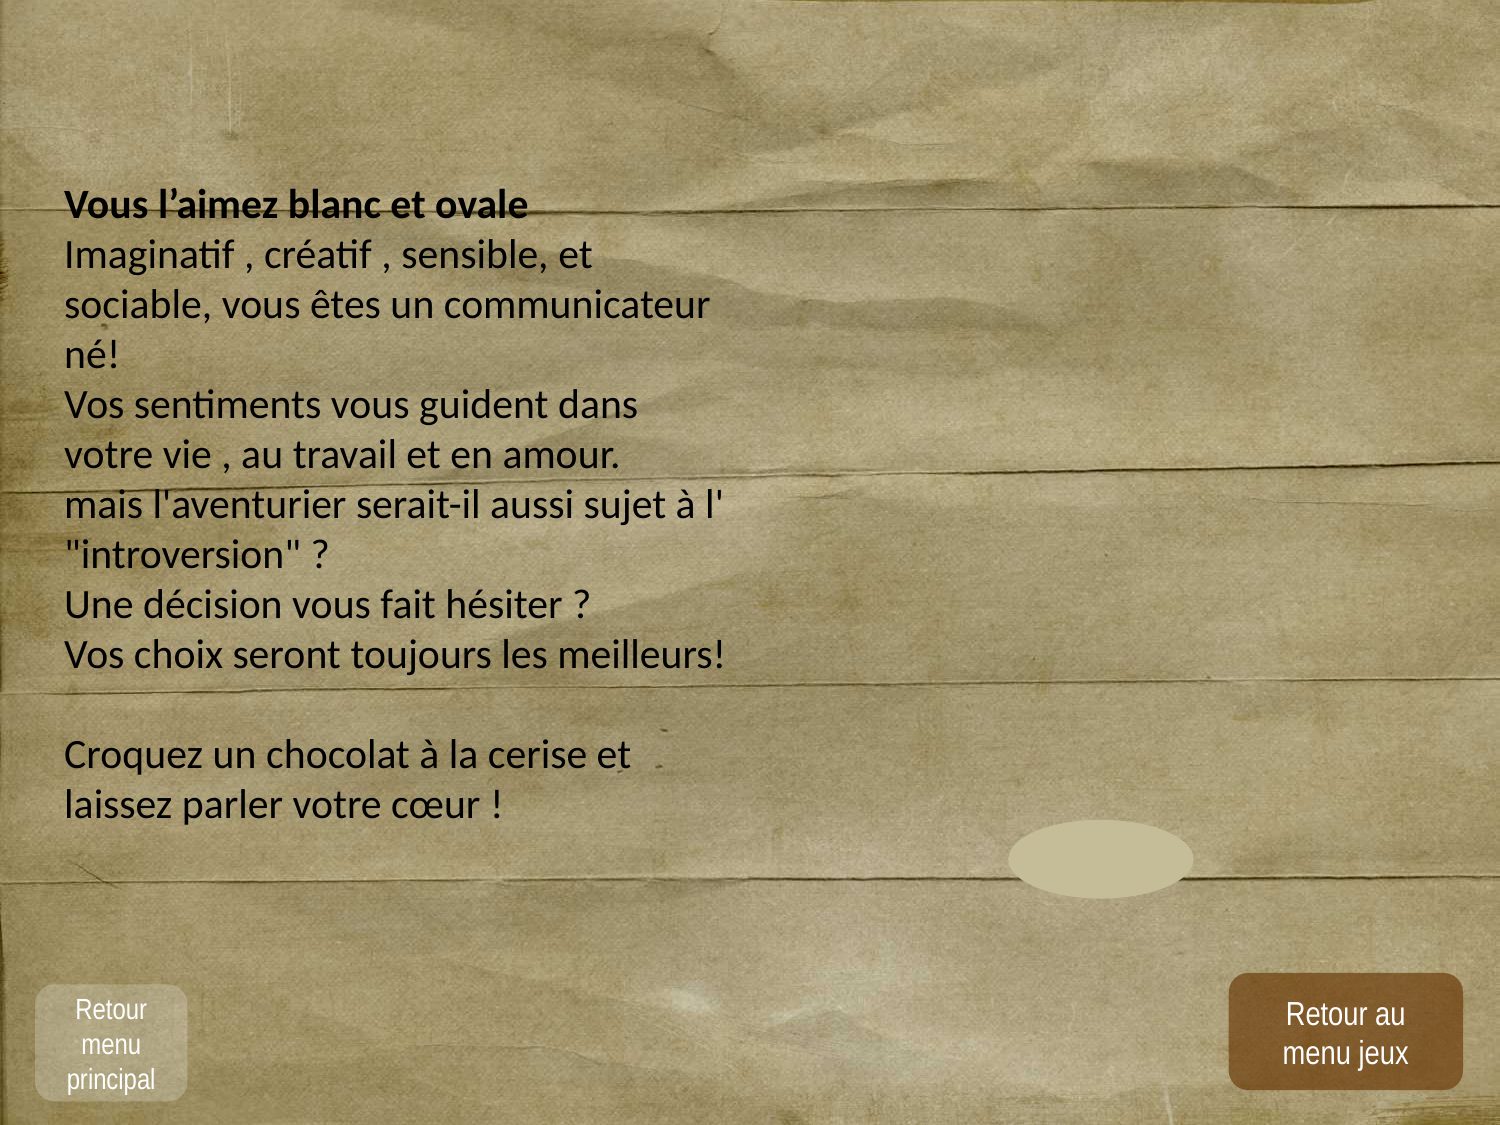

Vous l’aimez blanc et ovale
Imaginatif , créatif , sensible, et sociable, vous êtes un communicateur né!
Vos sentiments vous guident dans votre vie , au travail et en amour.
mais l'aventurier serait-il aussi sujet à l' "introversion" ?
Une décision vous fait hésiter ?
Vos choix seront toujours les meilleurs!
Croquez un chocolat à la cerise et laissez parler votre cœur !
Retour au menu jeux
Retour menu
principal